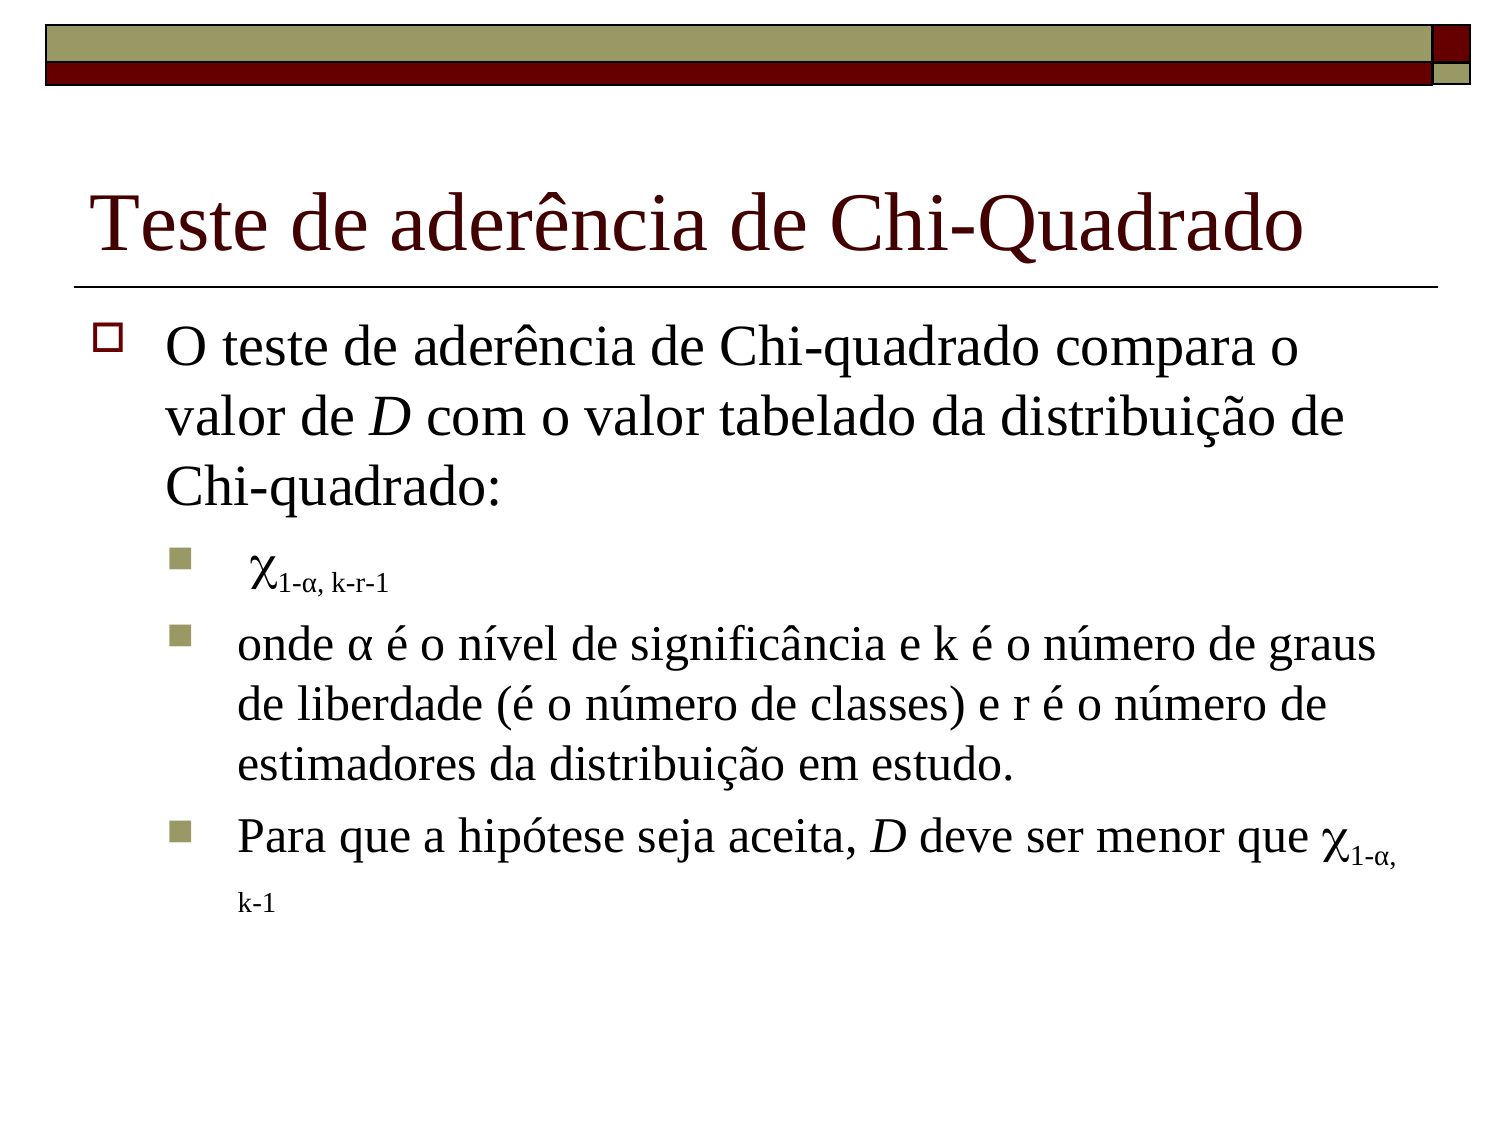

# Teste de aderência de Chi-Quadrado
O teste de aderência de Chi-quadrado compara o valor de D com o valor tabelado da distribuição de Chi-quadrado:
 1-α, k-r-1
onde α é o nível de significância e k é o número de graus de liberdade (é o número de classes) e r é o número de estimadores da distribuição em estudo.
Para que a hipótese seja aceita, D deve ser menor que 1-α, k-1